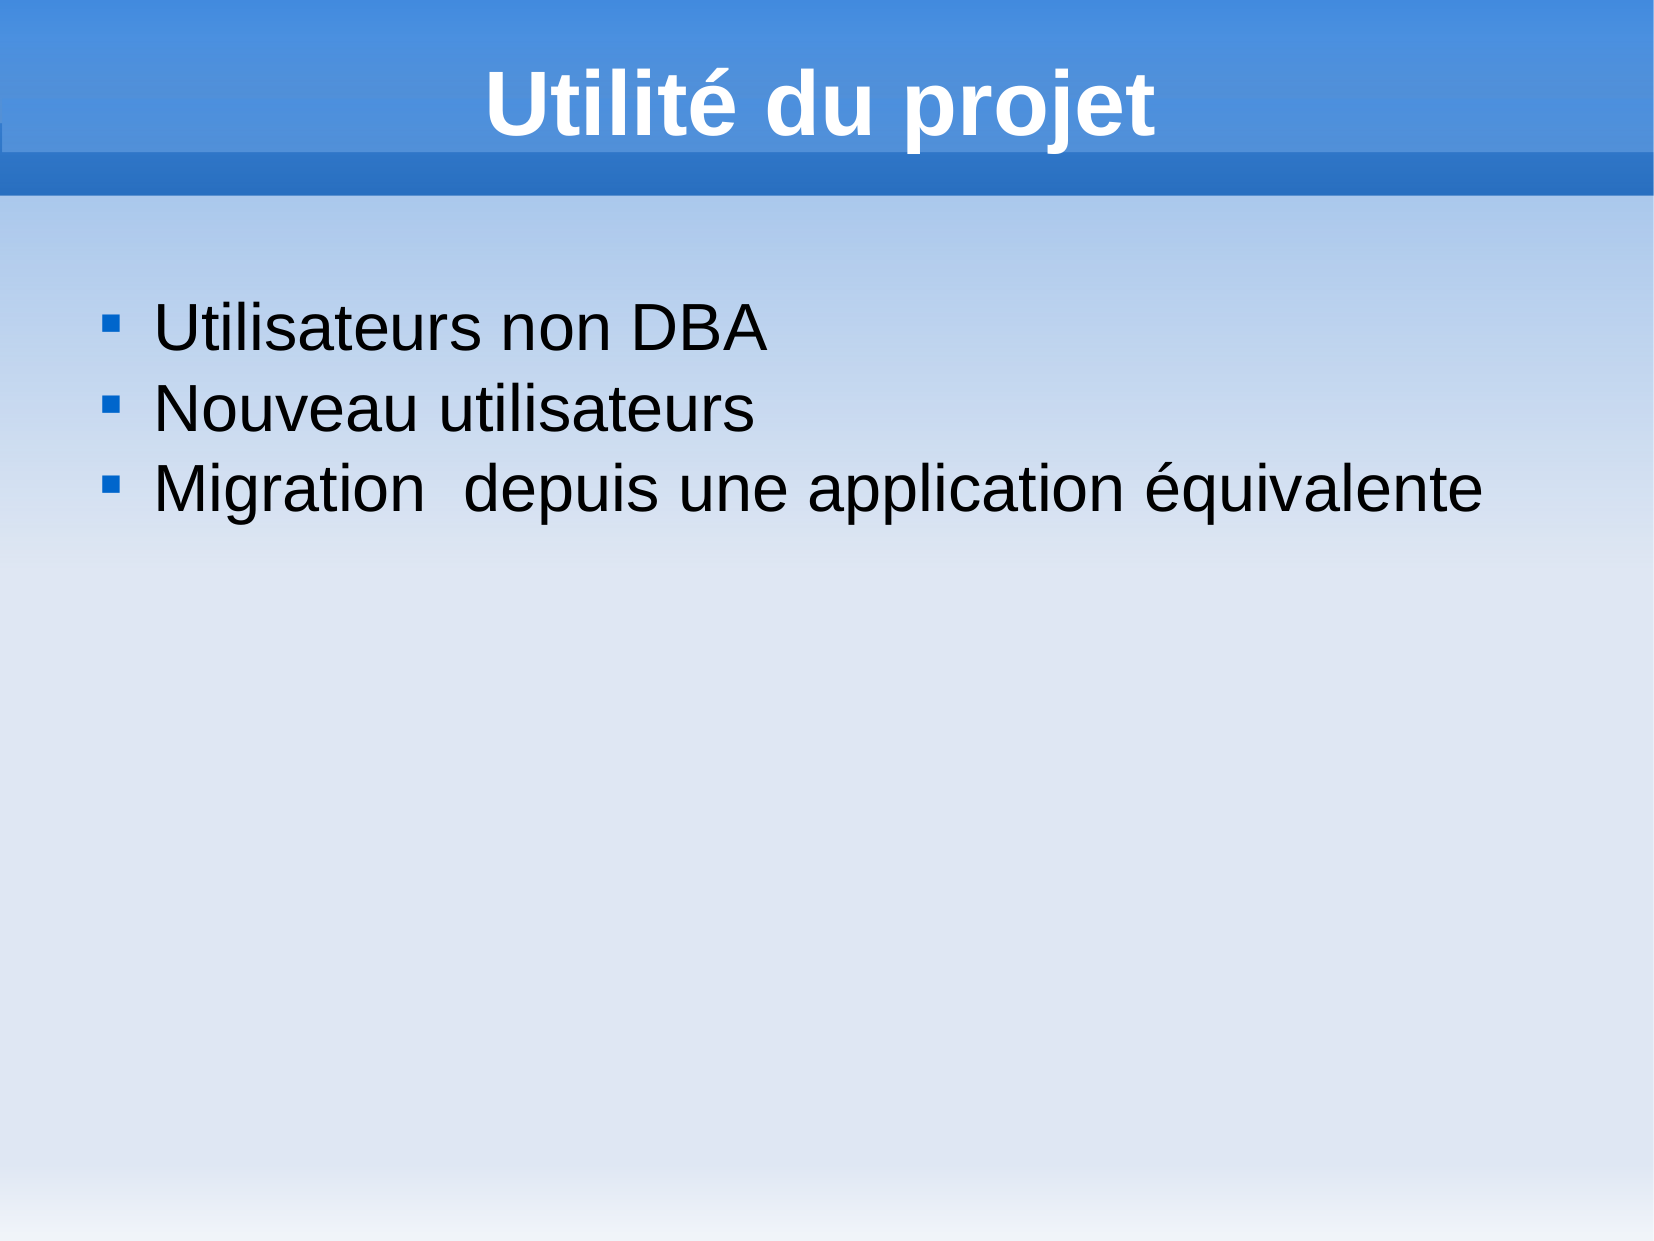

# Utilité du projet
Utilisateurs non DBA
Nouveau utilisateurs
Migration depuis une application équivalente